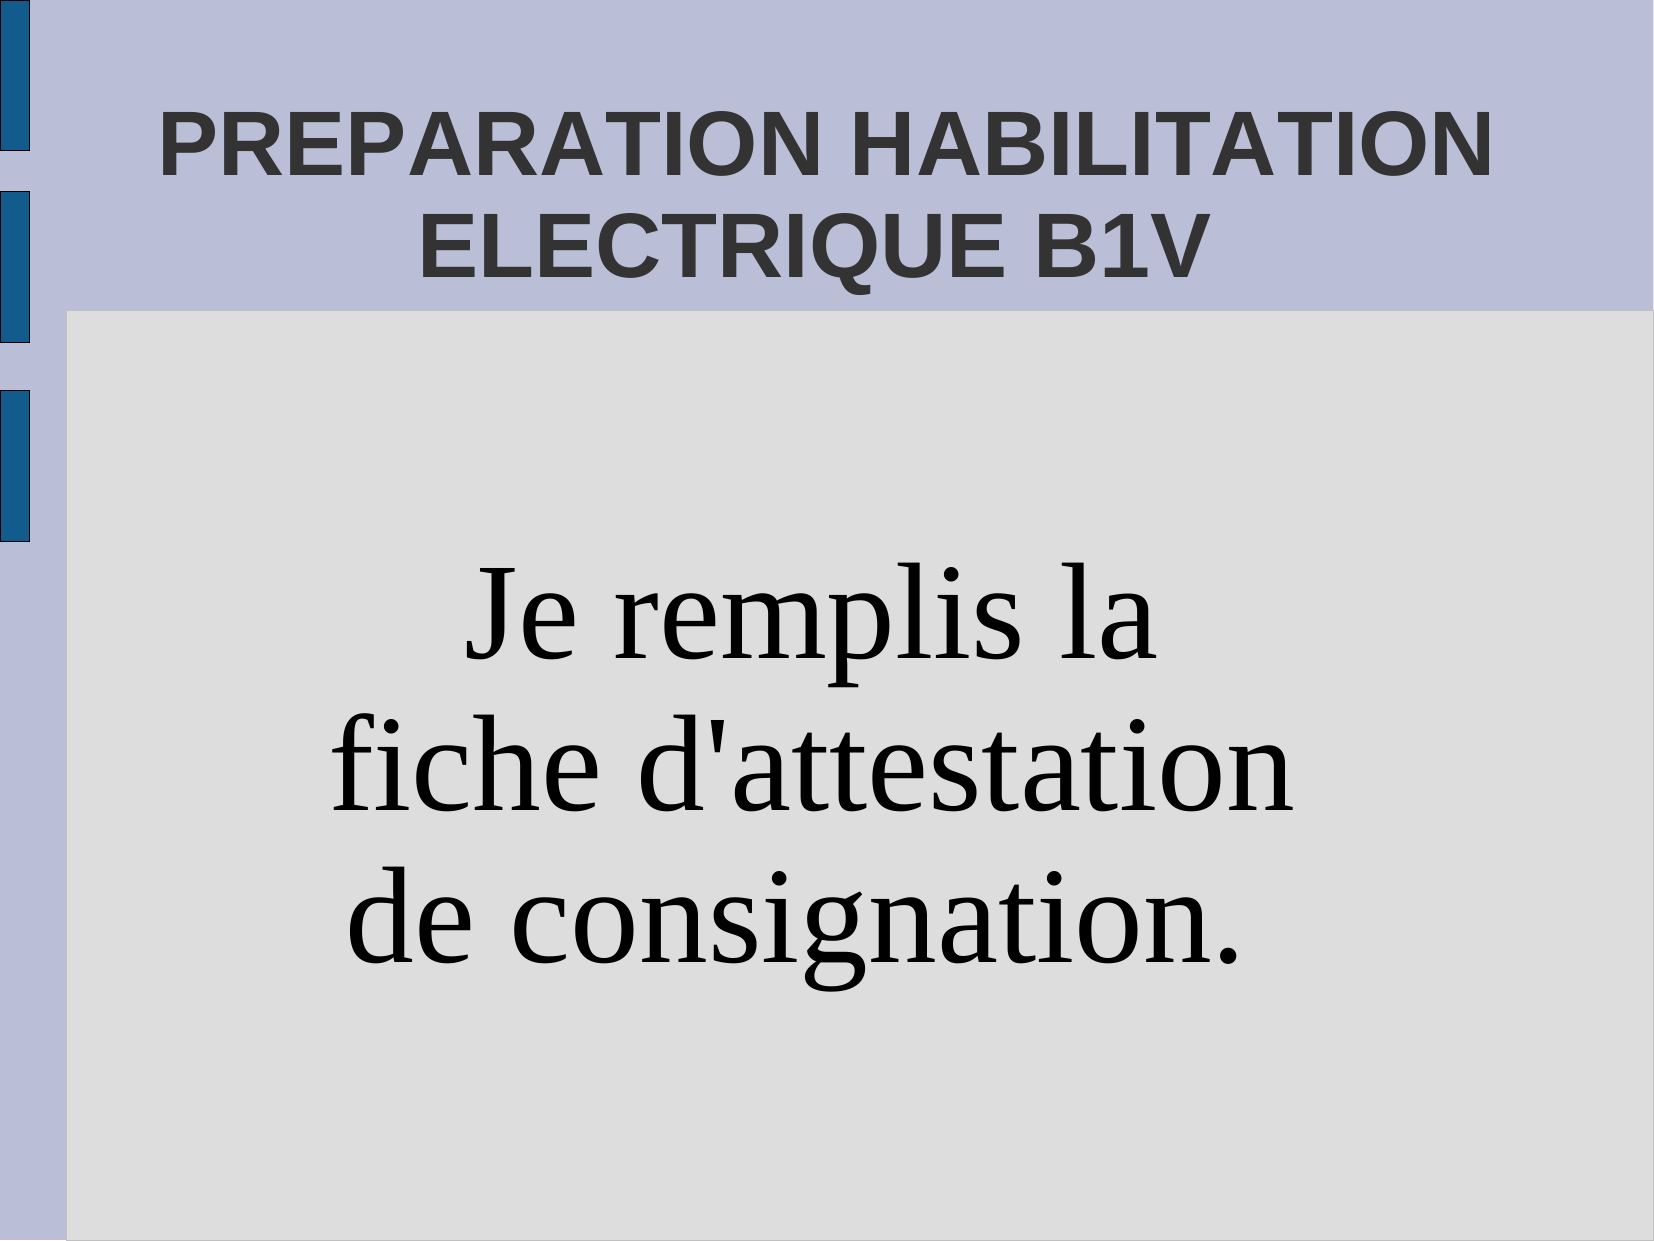

# PREPARATION HABILITATION ELECTRIQUE B1V
Je remplis la
fiche d'attestation
de consignation.